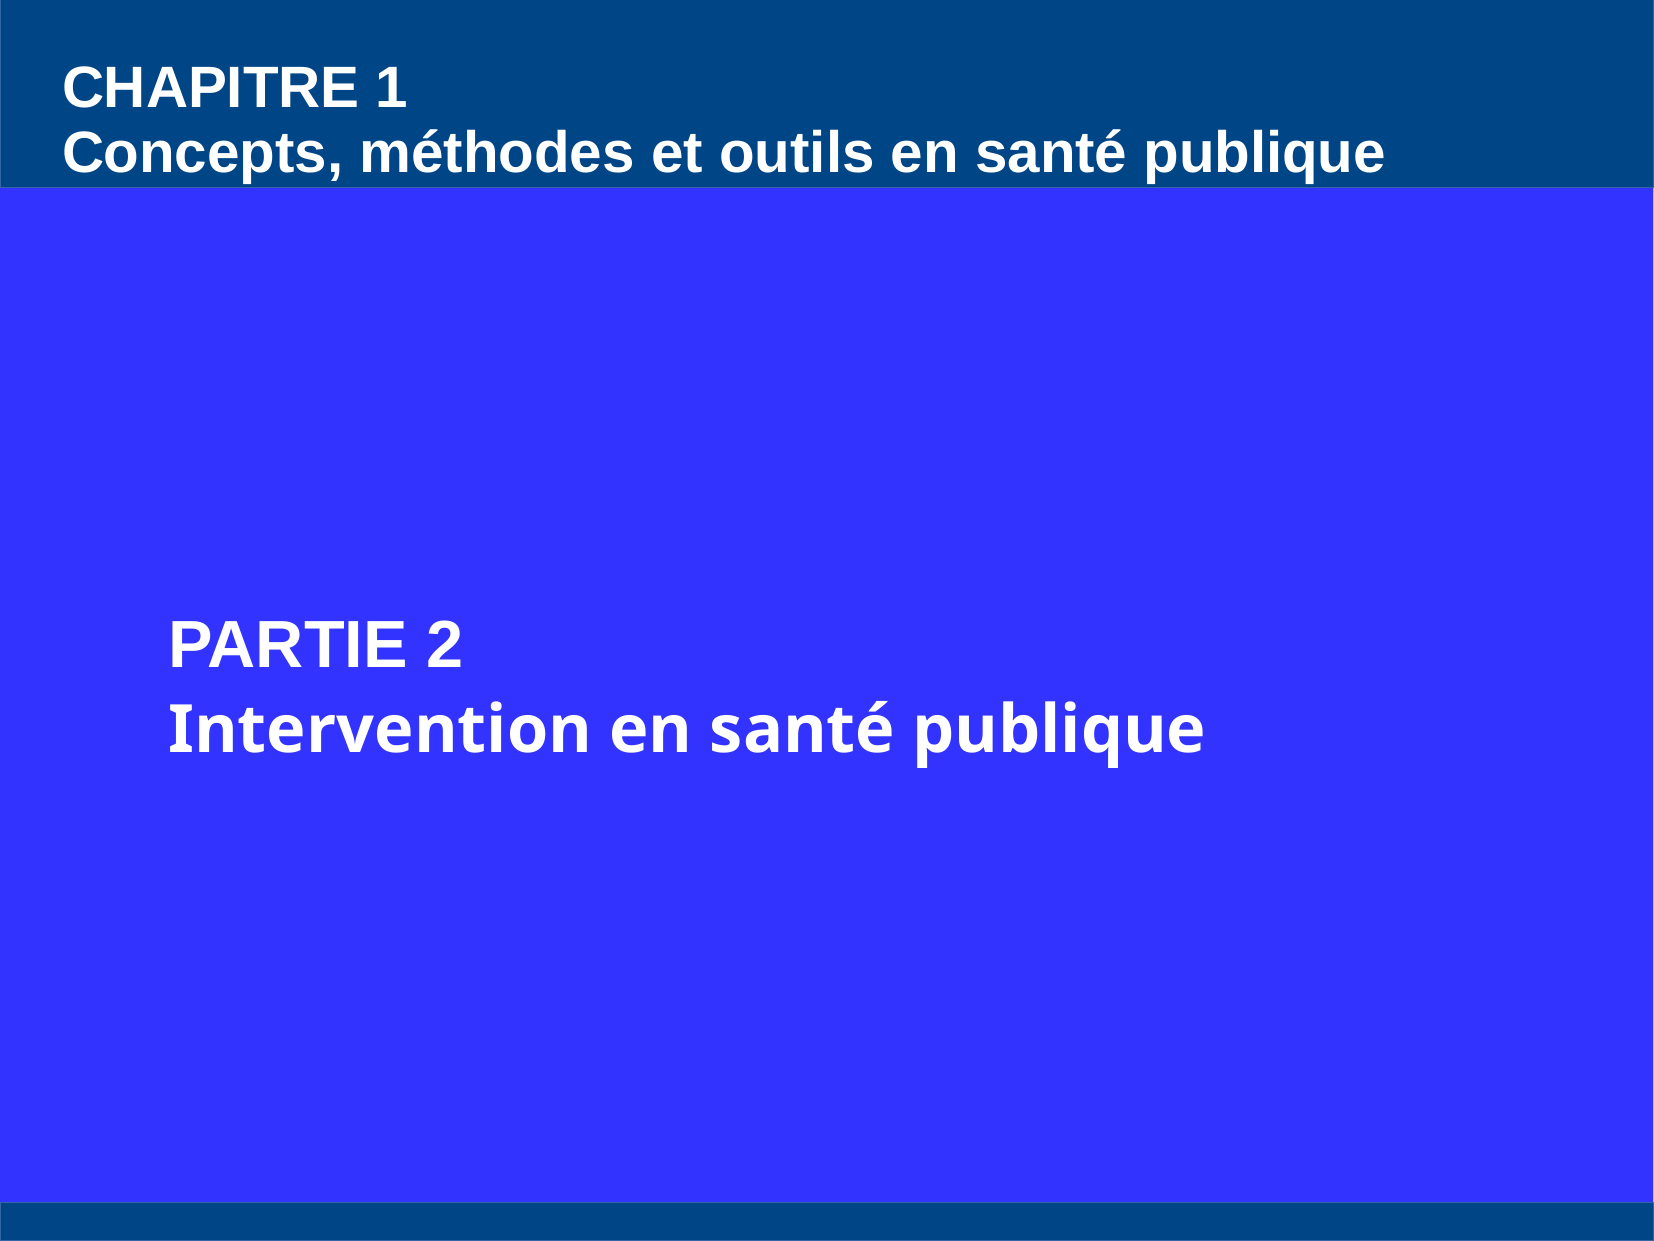

CHAPITRE 1
Concepts, méthodes et outils en santé publique
PARTIE 2
Intervention en santé publique